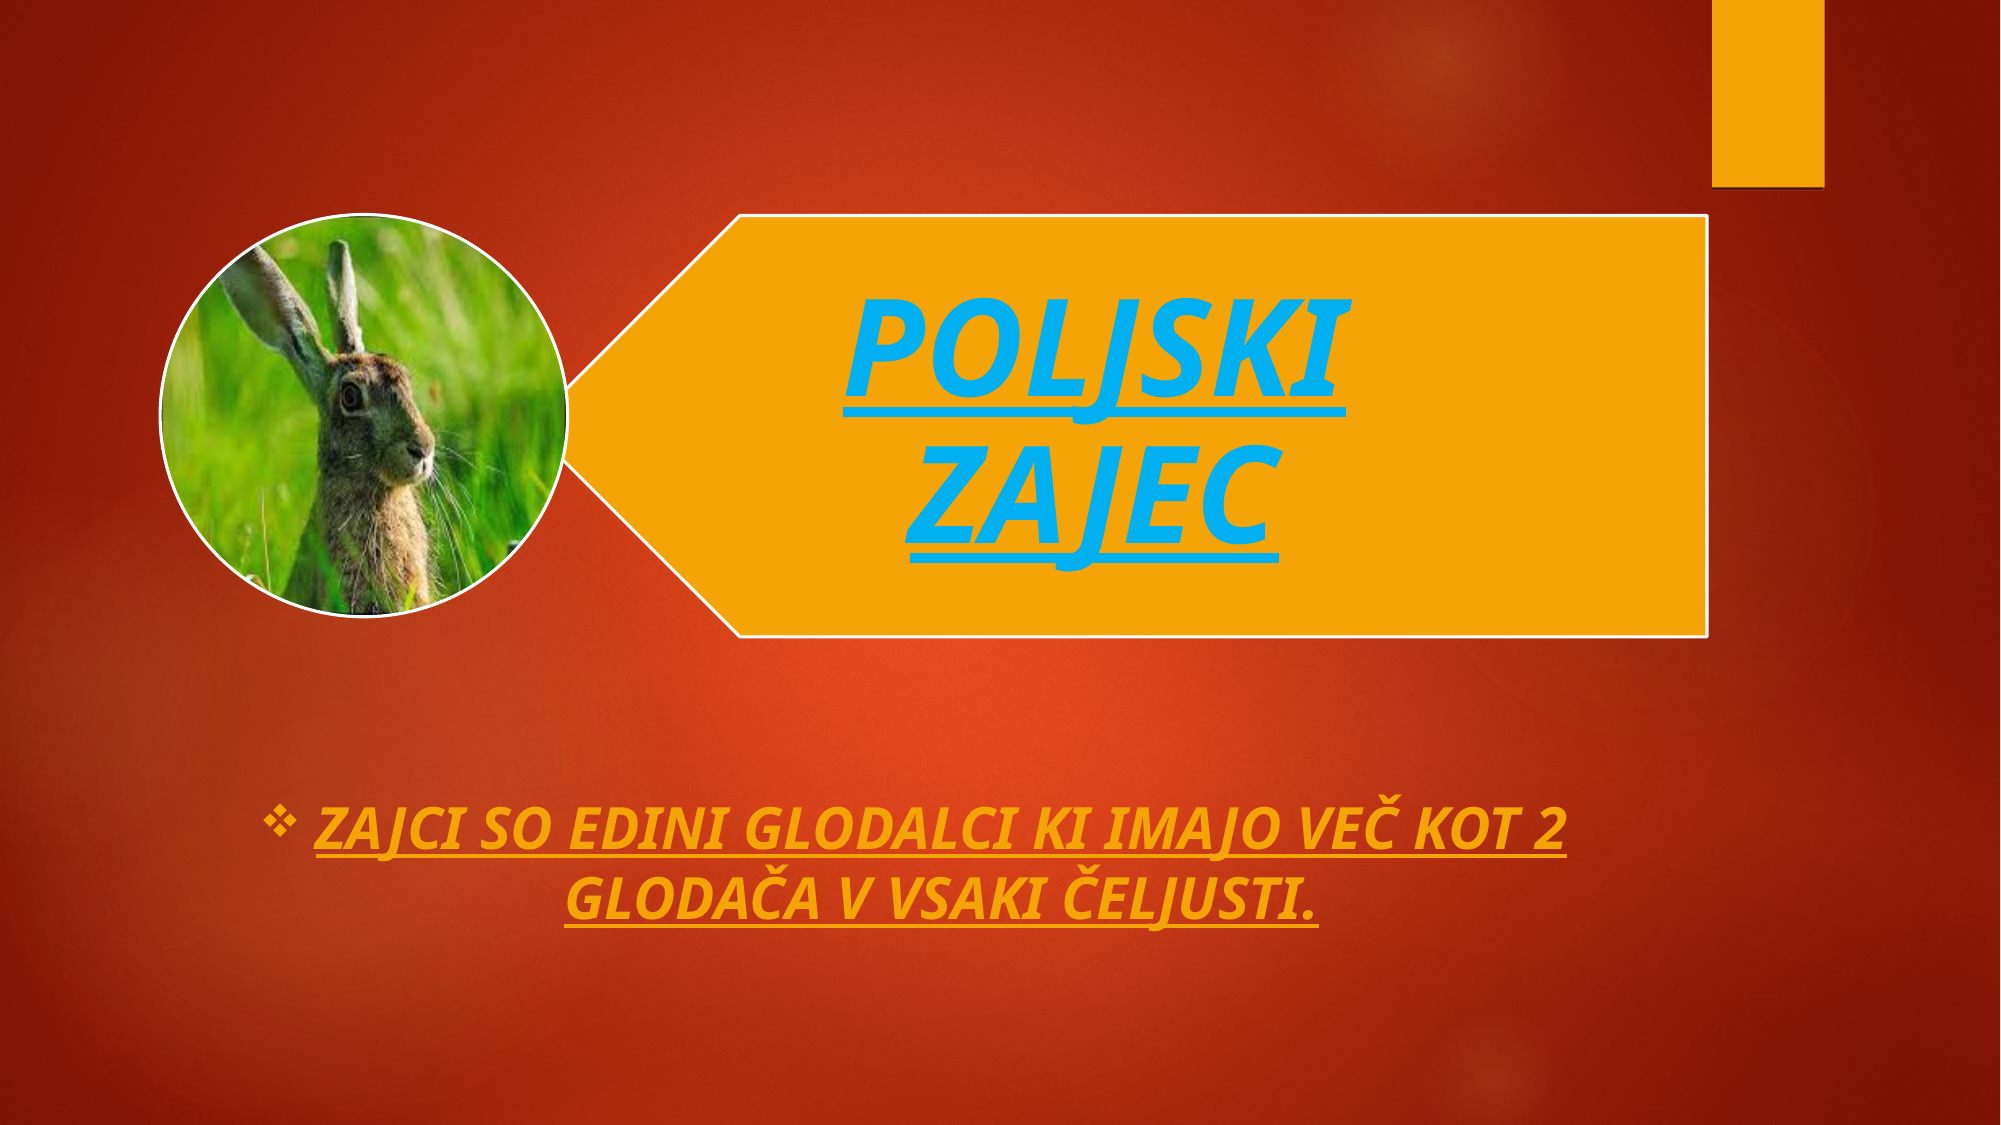

#
POLJSKI ZAJEC
ZAJCI SO EDINI GLODALCI KI IMAJO VEČ KOT 2 GLODAČA V VSAKI ČELJUSTI.